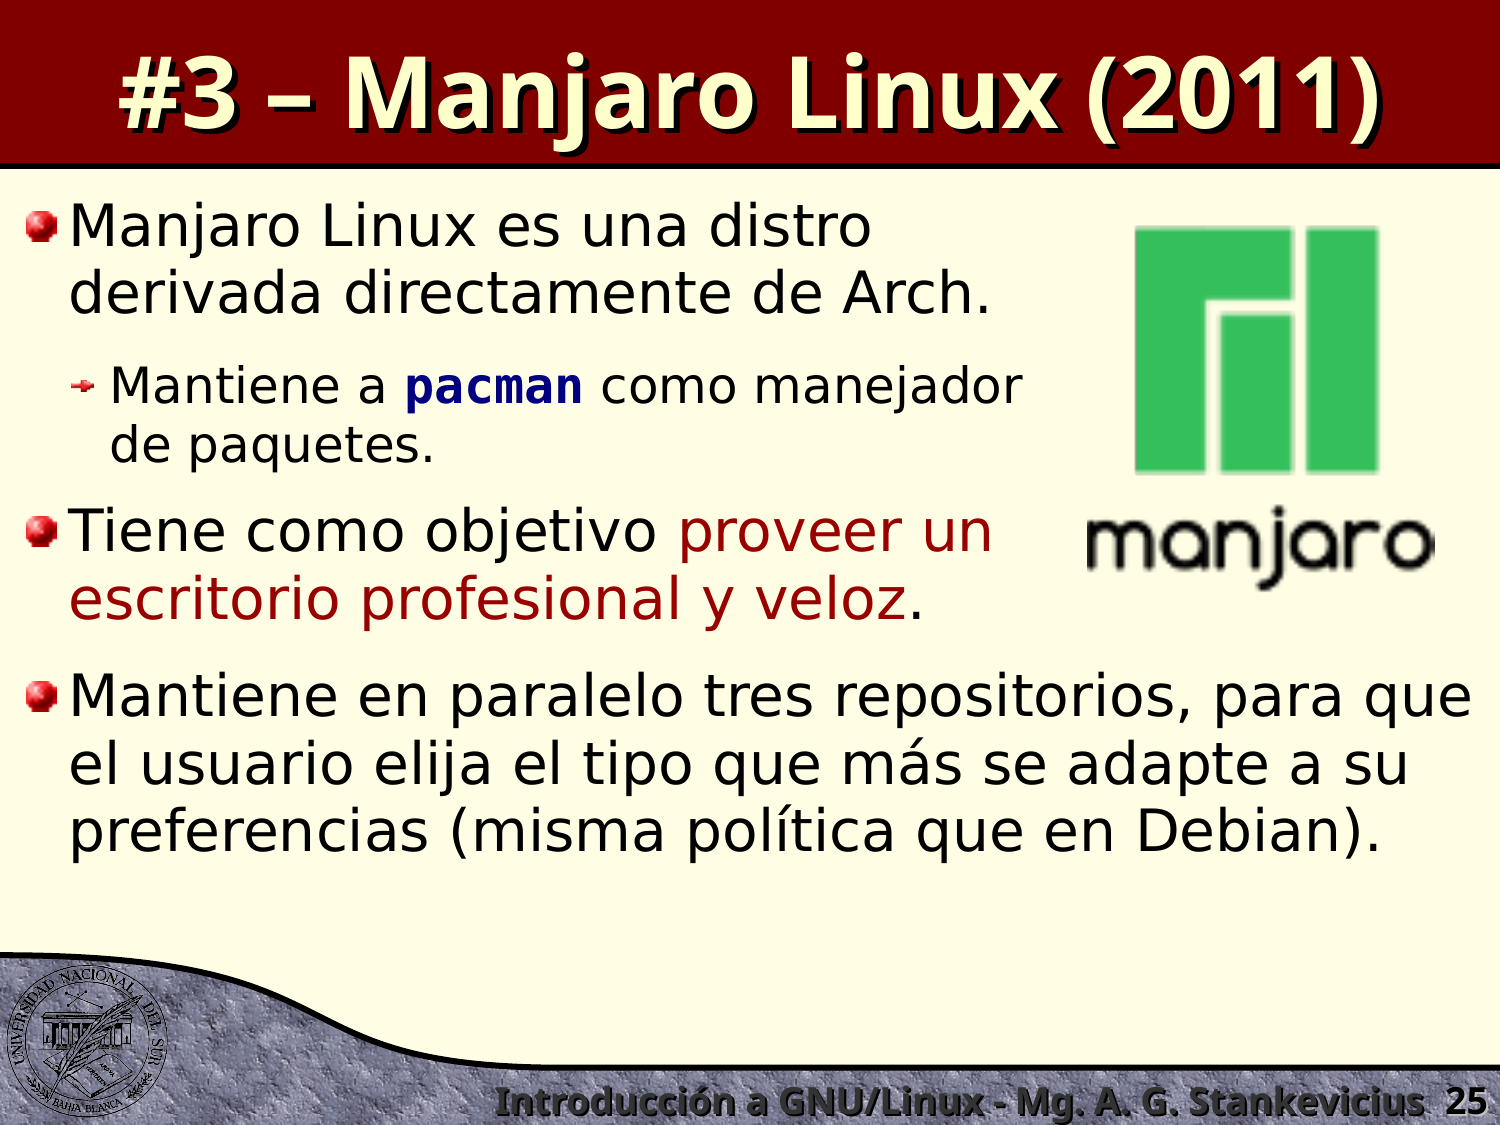

# #3 – Manjaro Linux (2011)
Manjaro Linux es una distro
derivada directamente de Arch.
Mantiene a pacman como manejador
de paquetes.
Tiene como objetivo proveer un
escritorio profesional y veloz.
Mantiene en paralelo tres repositorios, para que el usuario elija el tipo que más se adapte a su preferencias (misma política que en Debian).
25